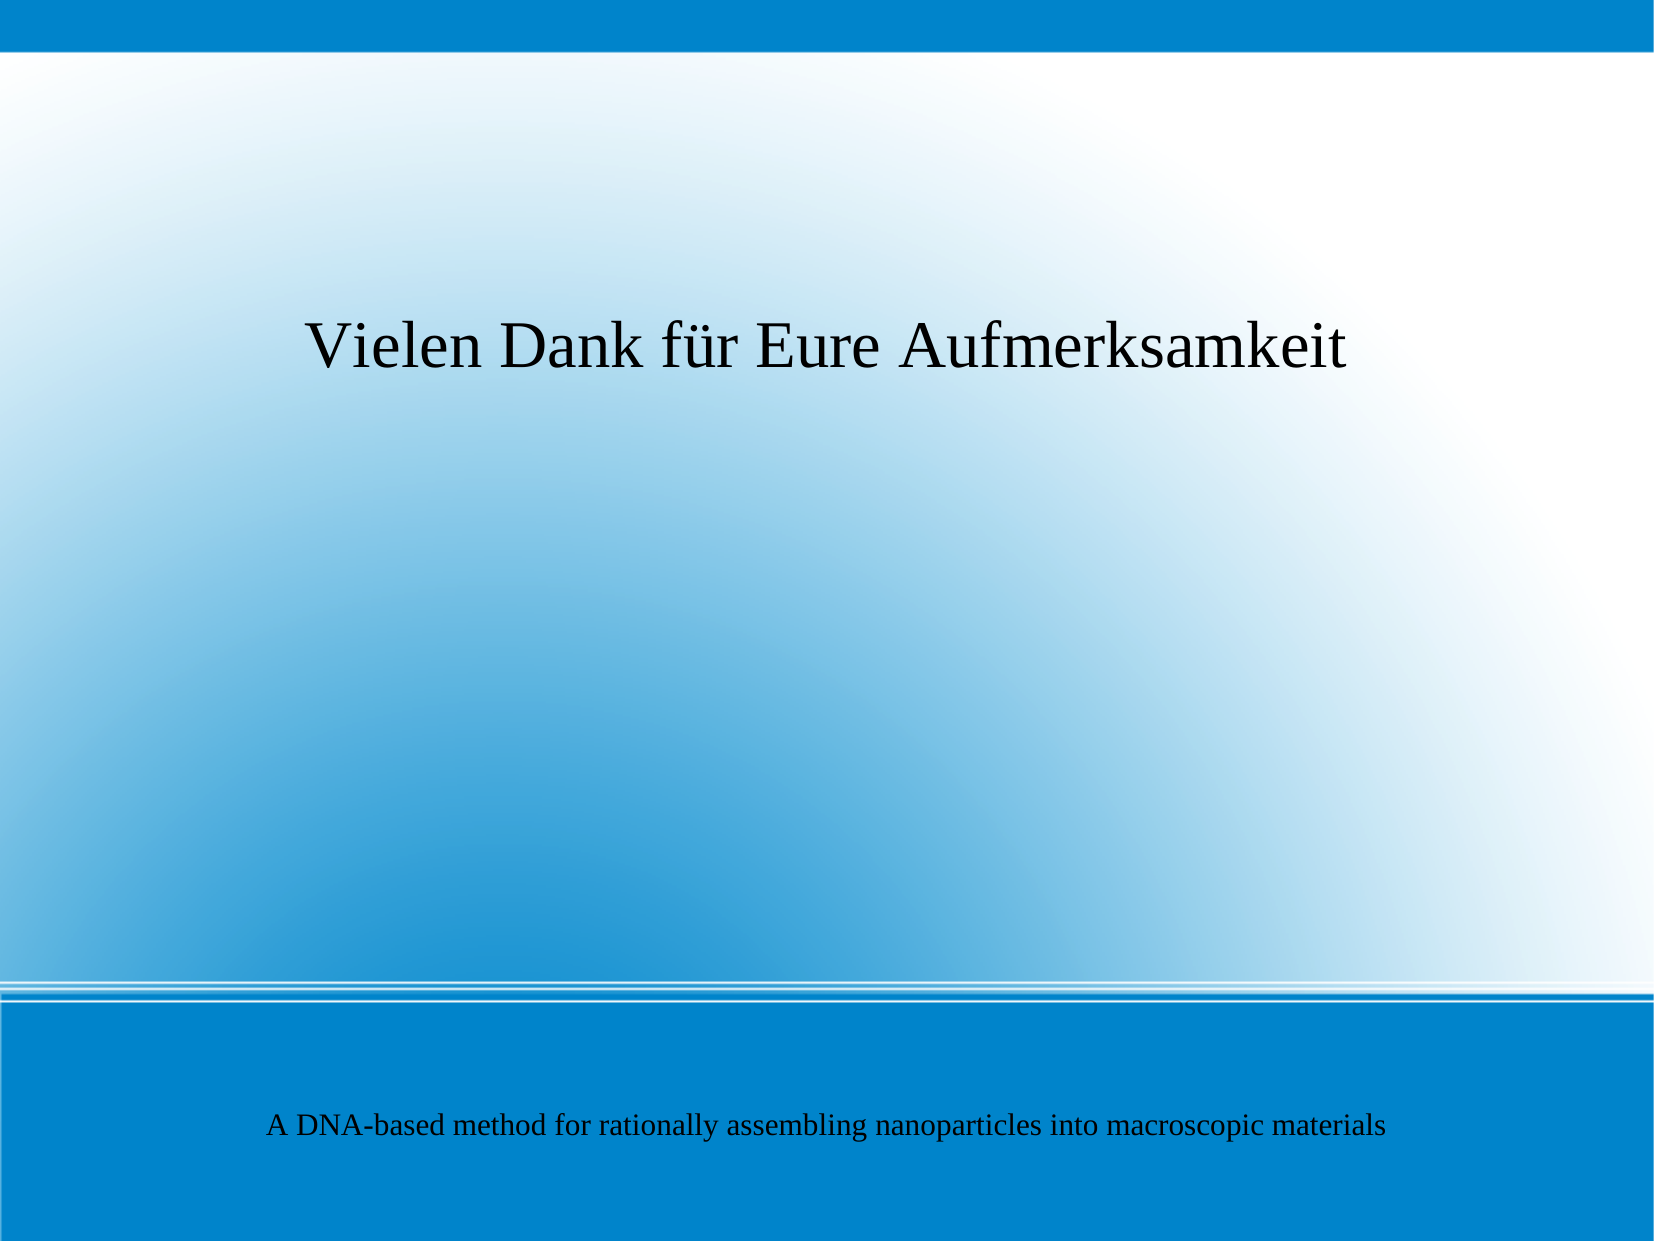

Vielen Dank für Eure Aufmerksamkeit
#
A DNA-based method for rationally assembling nanoparticles into macroscopic materials